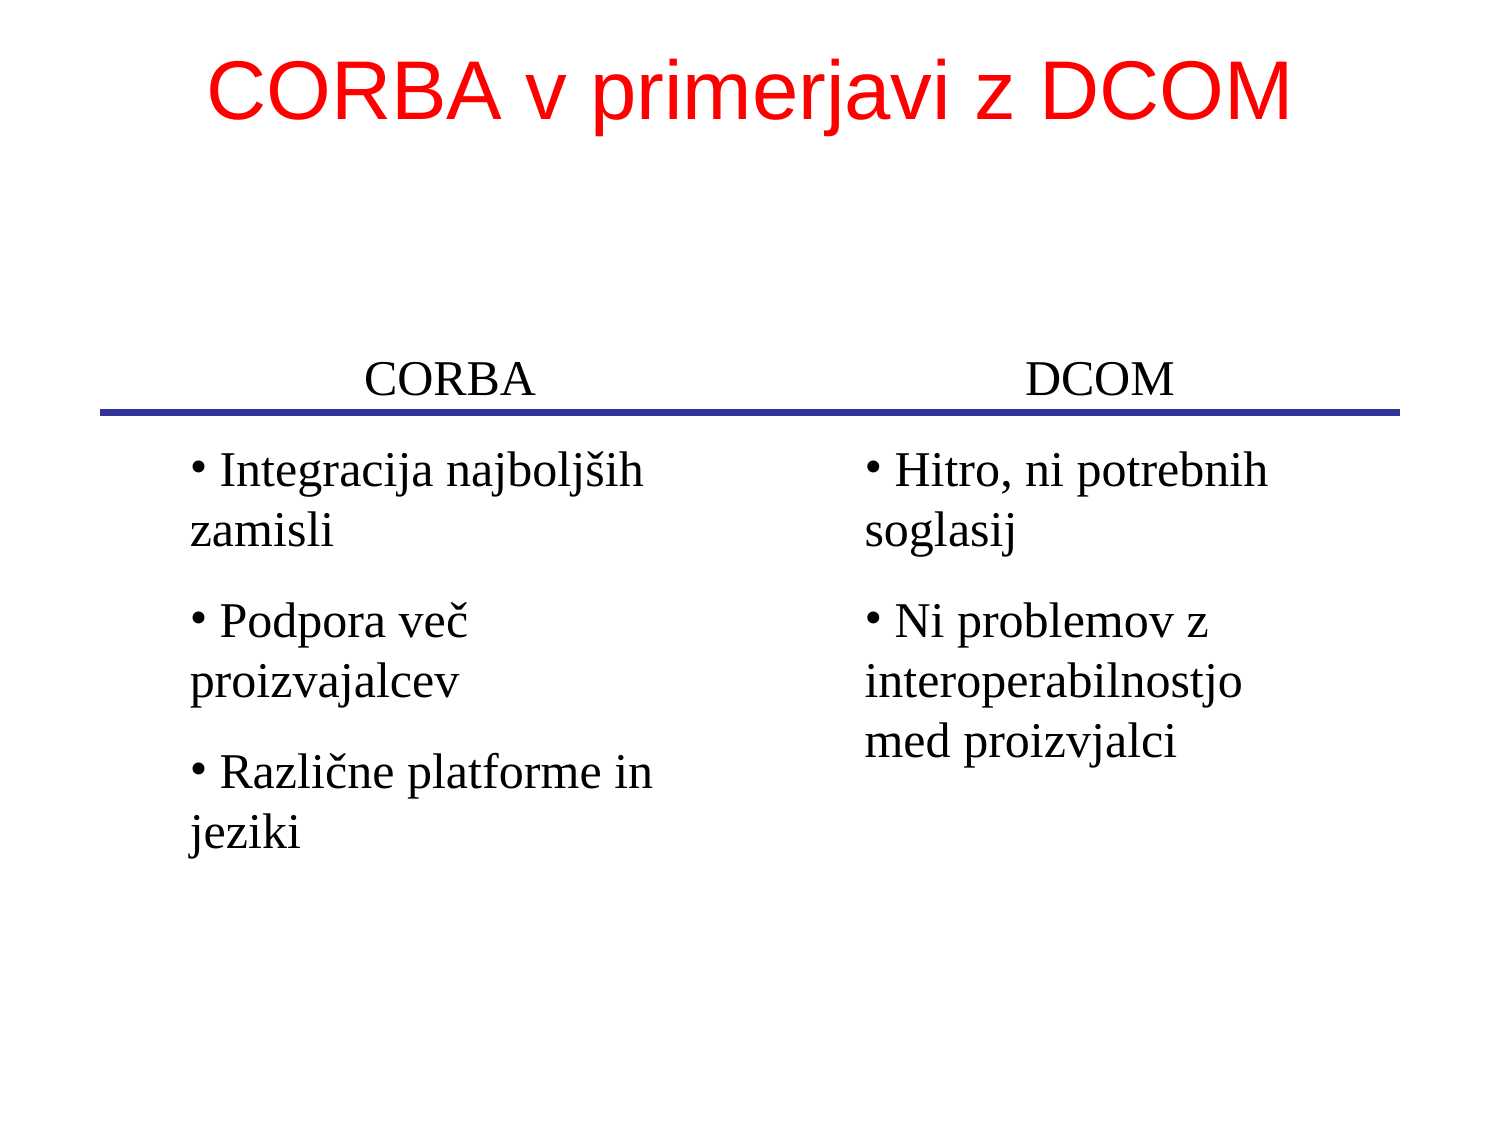

# CORBA v primerjavi z DCOM
CORBA
 Integracija najboljših zamisli
 Podpora več proizvajalcev
 Različne platforme in jeziki
DCOM
 Hitro, ni potrebnih soglasij
 Ni problemov z interoperabilnostjo med proizvjalci